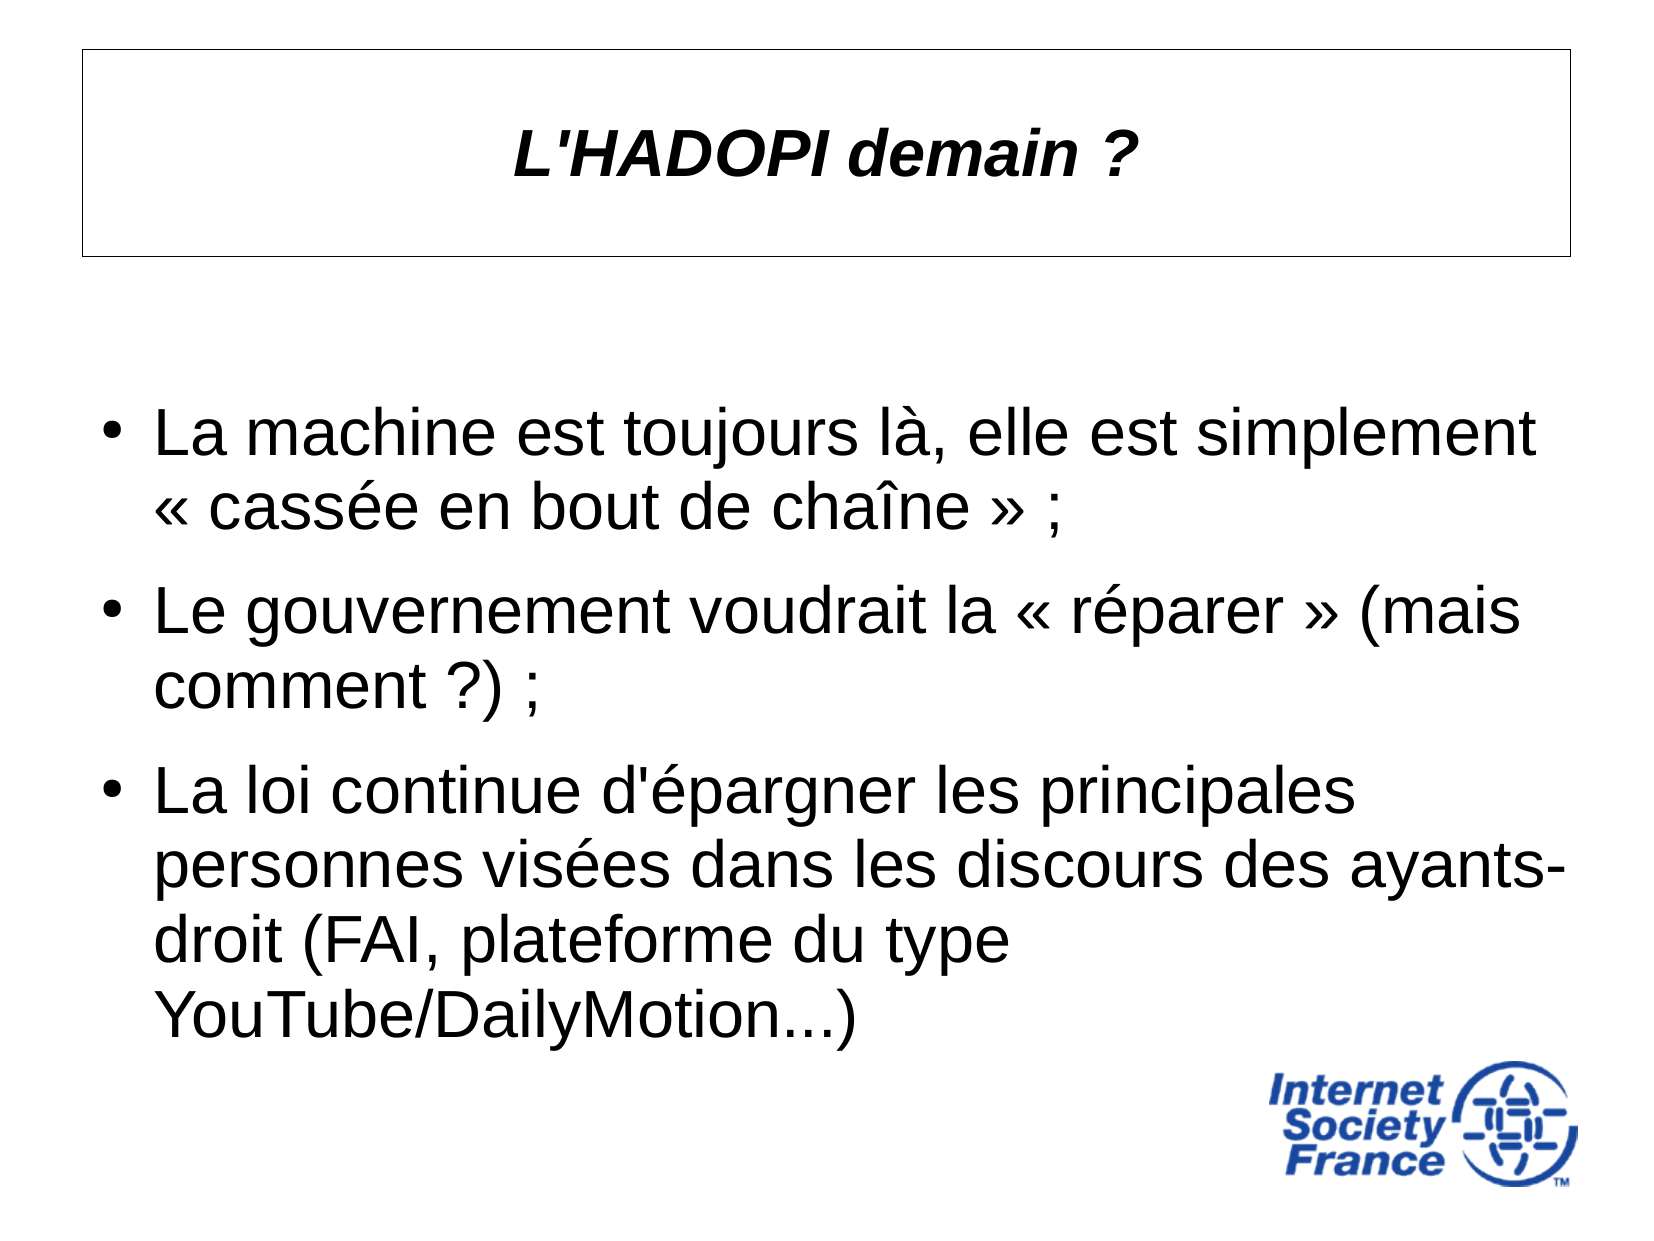

# L'HADOPI demain ?
La machine est toujours là, elle est simplement « cassée en bout de chaîne » ;
Le gouvernement voudrait la « réparer » (mais comment ?) ;
La loi continue d'épargner les principales personnes visées dans les discours des ayants-droit (FAI, plateforme du type YouTube/DailyMotion...)